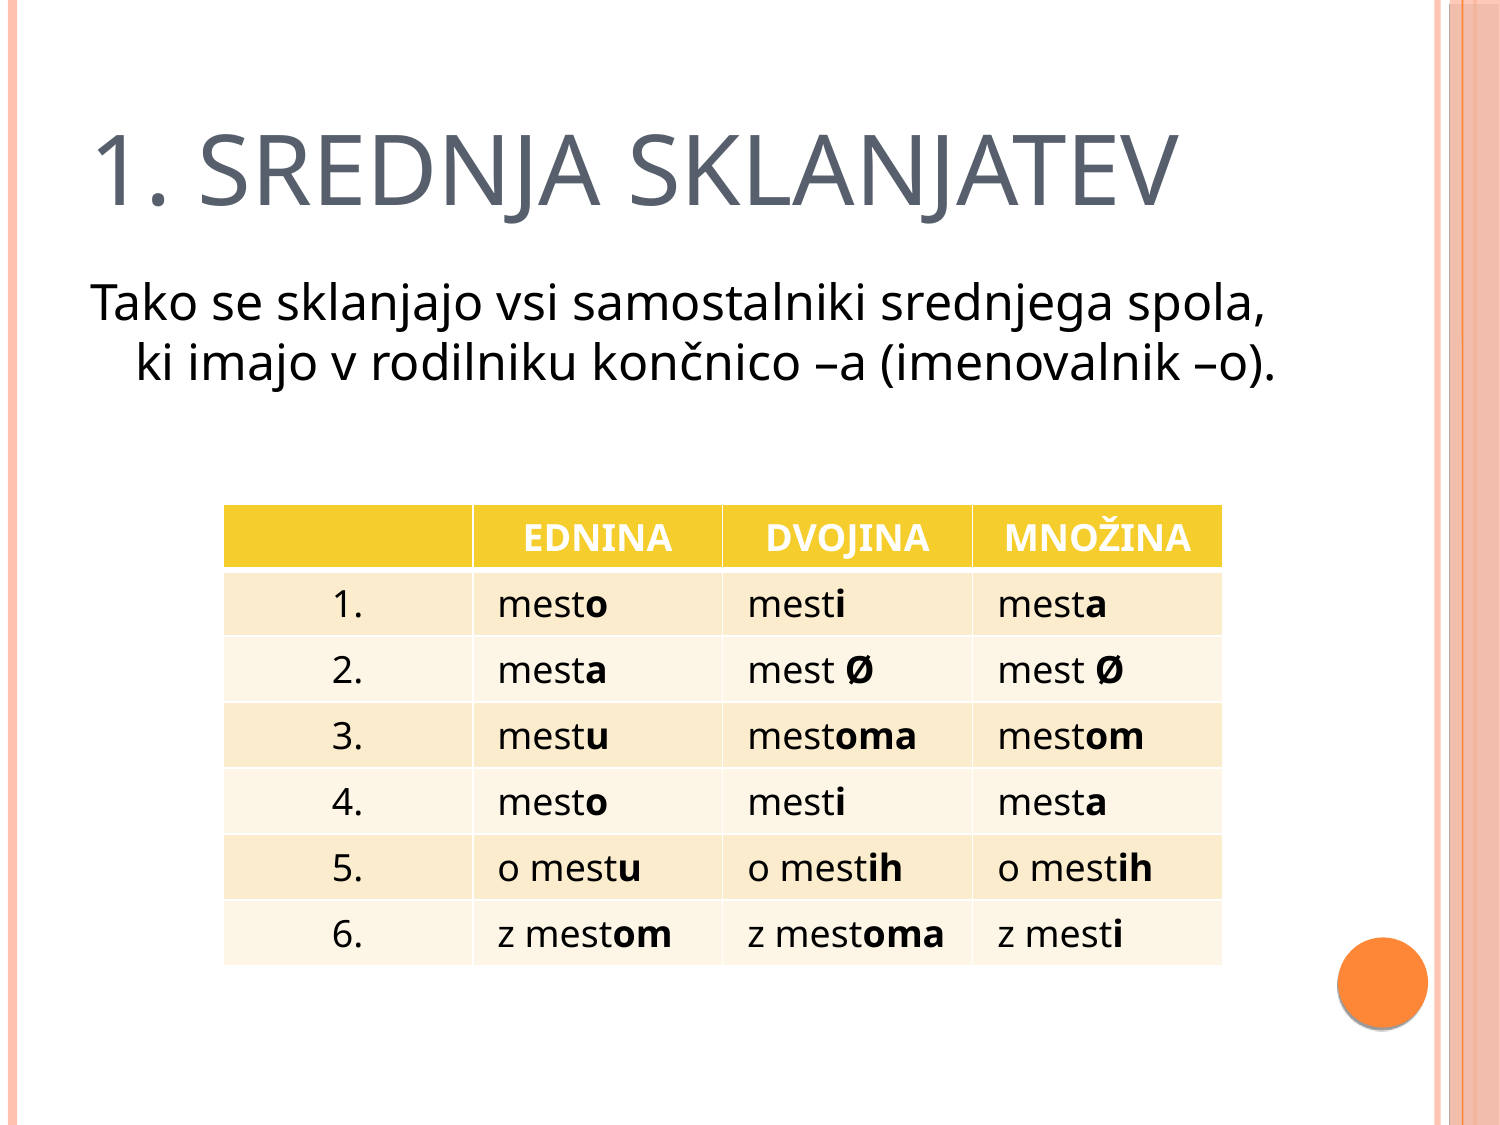

# 1. SREDNJA SKLANJATEV
Tako se sklanjajo vsi samostalniki srednjega spola, ki imajo v rodilniku končnico –a (imenovalnik –o).
| | EDNINA | DVOJINA | MNOŽINA |
| --- | --- | --- | --- |
| 1. | mesto | mesti | mesta |
| 2. | mesta | mest Ø | mest Ø |
| 3. | mestu | mestoma | mestom |
| 4. | mesto | mesti | mesta |
| 5. | o mestu | o mestih | o mestih |
| 6. | z mestom | z mestoma | z mesti |